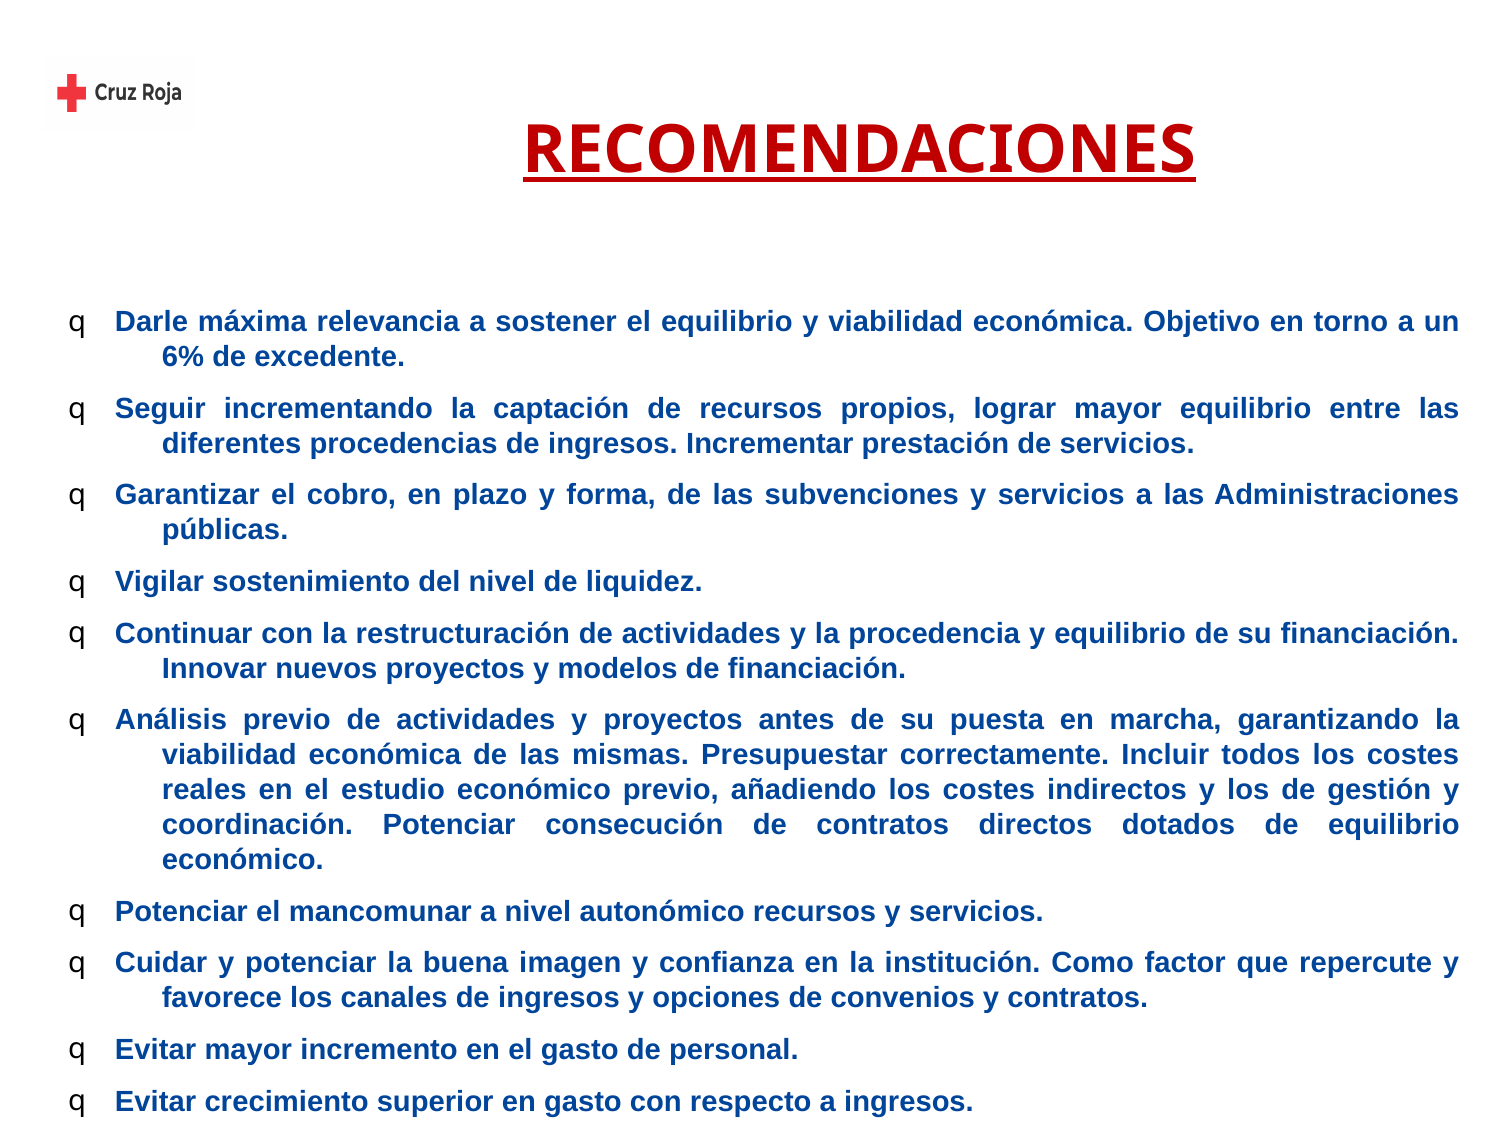

RECOMENDACIONES
Darle máxima relevancia a sostener el equilibrio y viabilidad económica. Objetivo en torno a un 6% de excedente.
Seguir incrementando la captación de recursos propios, lograr mayor equilibrio entre las diferentes procedencias de ingresos. Incrementar prestación de servicios.
Garantizar el cobro, en plazo y forma, de las subvenciones y servicios a las Administraciones públicas.
Vigilar sostenimiento del nivel de liquidez.
Continuar con la restructuración de actividades y la procedencia y equilibrio de su financiación. Innovar nuevos proyectos y modelos de financiación.
Análisis previo de actividades y proyectos antes de su puesta en marcha, garantizando la viabilidad económica de las mismas. Presupuestar correctamente. Incluir todos los costes reales en el estudio económico previo, añadiendo los costes indirectos y los de gestión y coordinación. Potenciar consecución de contratos directos dotados de equilibrio económico.
Potenciar el mancomunar a nivel autonómico recursos y servicios.
Cuidar y potenciar la buena imagen y confianza en la institución. Como factor que repercute y favorece los canales de ingresos y opciones de convenios y contratos.
Evitar mayor incremento en el gasto de personal.
Evitar crecimiento superior en gasto con respecto a ingresos.